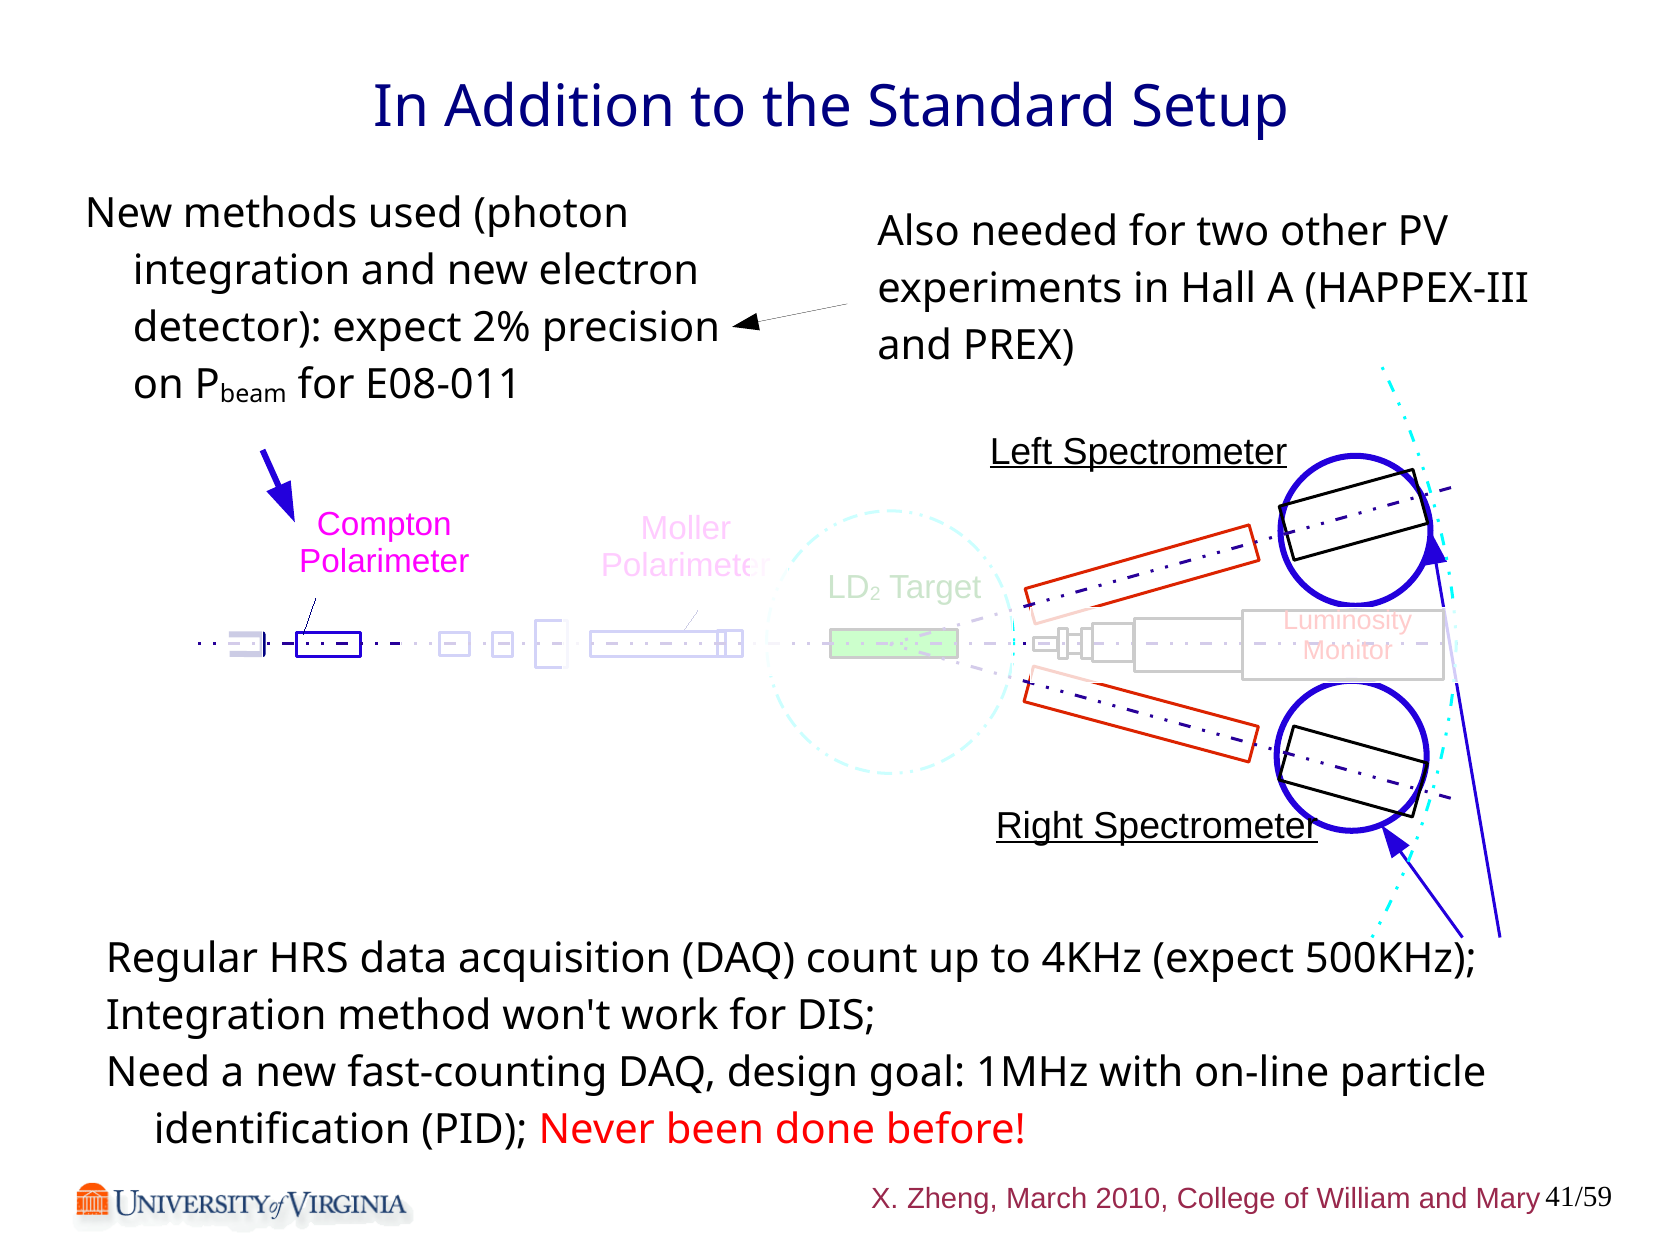

# In Addition to the Standard Setup
New methods used (photon integration and new electron detector): expect 2% precision on Pbeam for E08-011
Also needed for two other PV experiments in Hall A (HAPPEX-III and PREX)
Left Spectrometer
Compton
Polarimeter
Moller Polarimeter
LD2 Target
Luminosity Monitor
Right Spectrometer
Regular HRS data acquisition (DAQ) count up to 4KHz (expect 500KHz);
Integration method won't work for DIS;
Need a new fast-counting DAQ, design goal: 1MHz with on-line particle identification (PID); Never been done before!